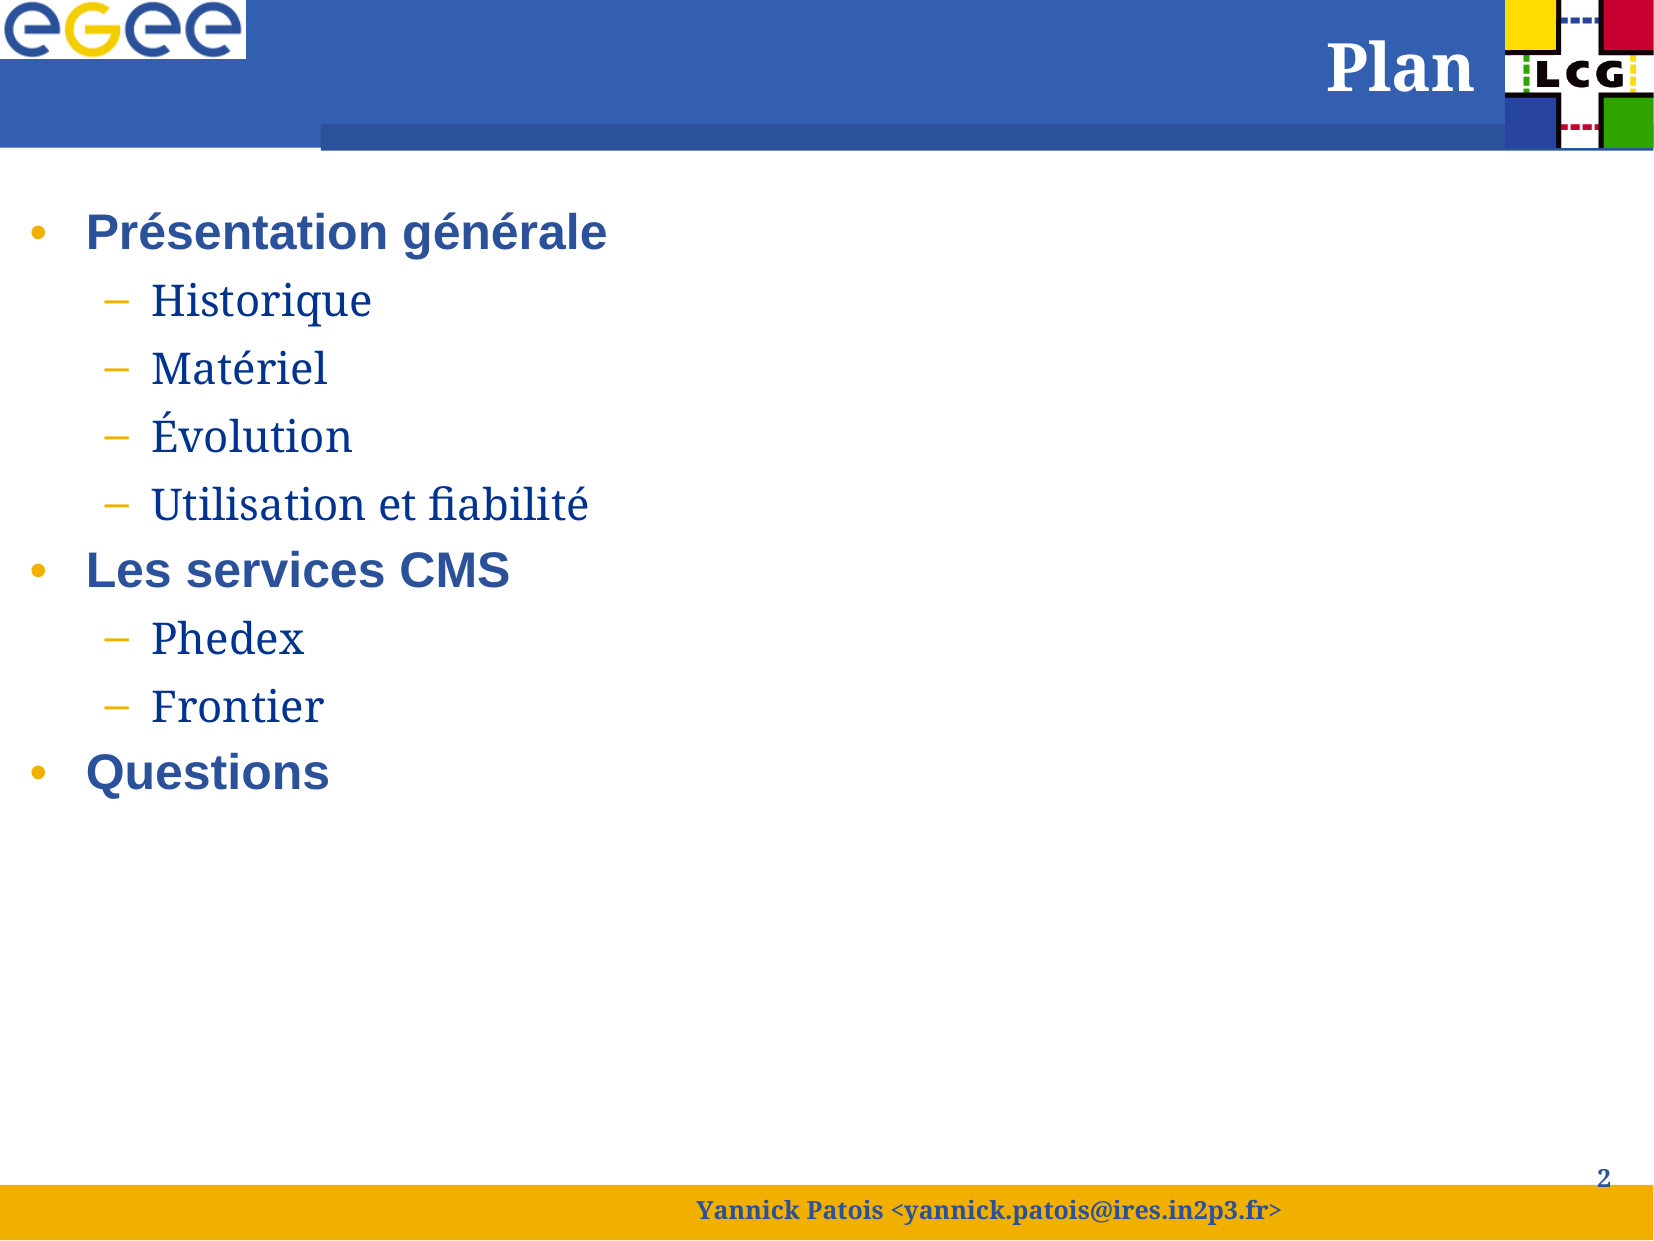

# Plan
Présentation générale
Historique
Matériel
Évolution
Utilisation et fiabilité
Les services CMS
Phedex
Frontier
Questions